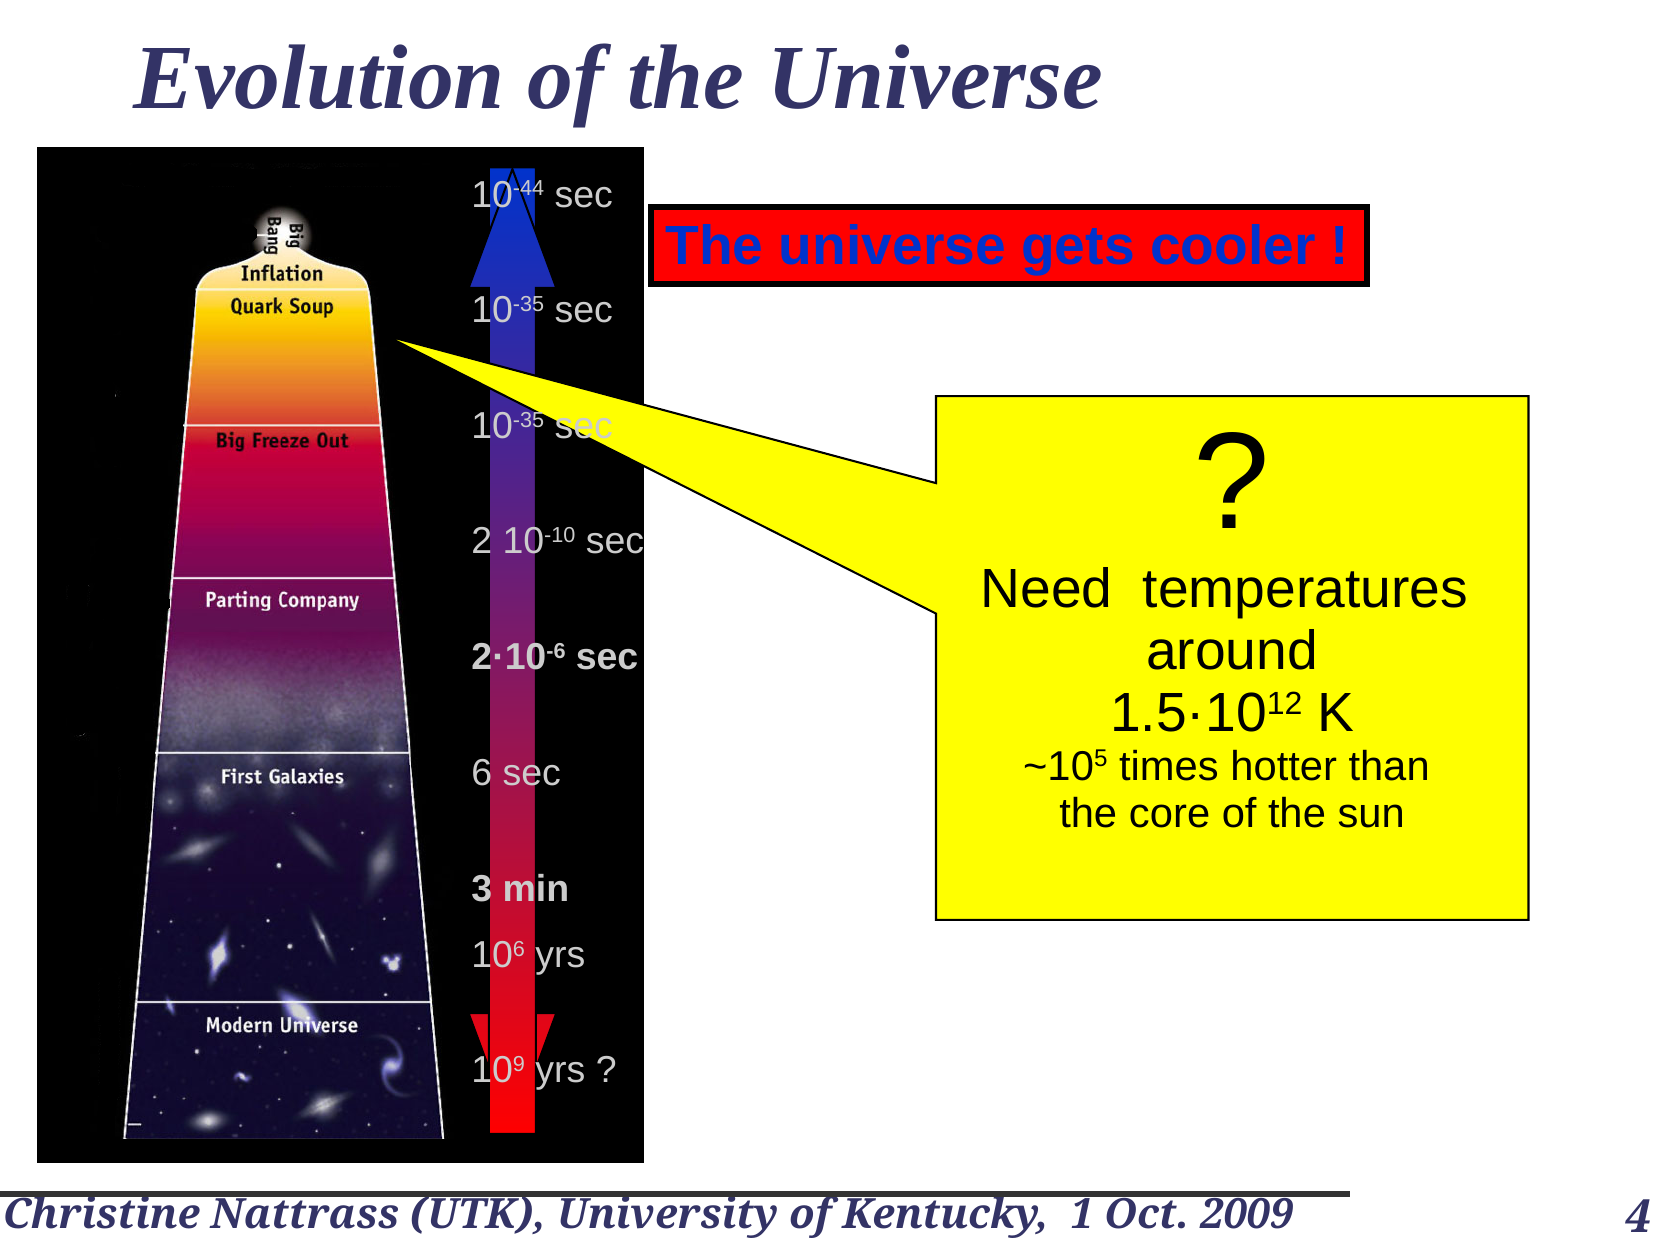

# Evolution of the Universe
10-44 sec
10-35 sec
10-35 sec
2 10-10 sec
2·10-6 sec
6 sec
3 min
106 yrs
109 yrs ?
The universe gets cooler !
Reheating Matter ?
?
Need temperatures
around
1.5·1012 K
~105 times hotter than
the core of the sun